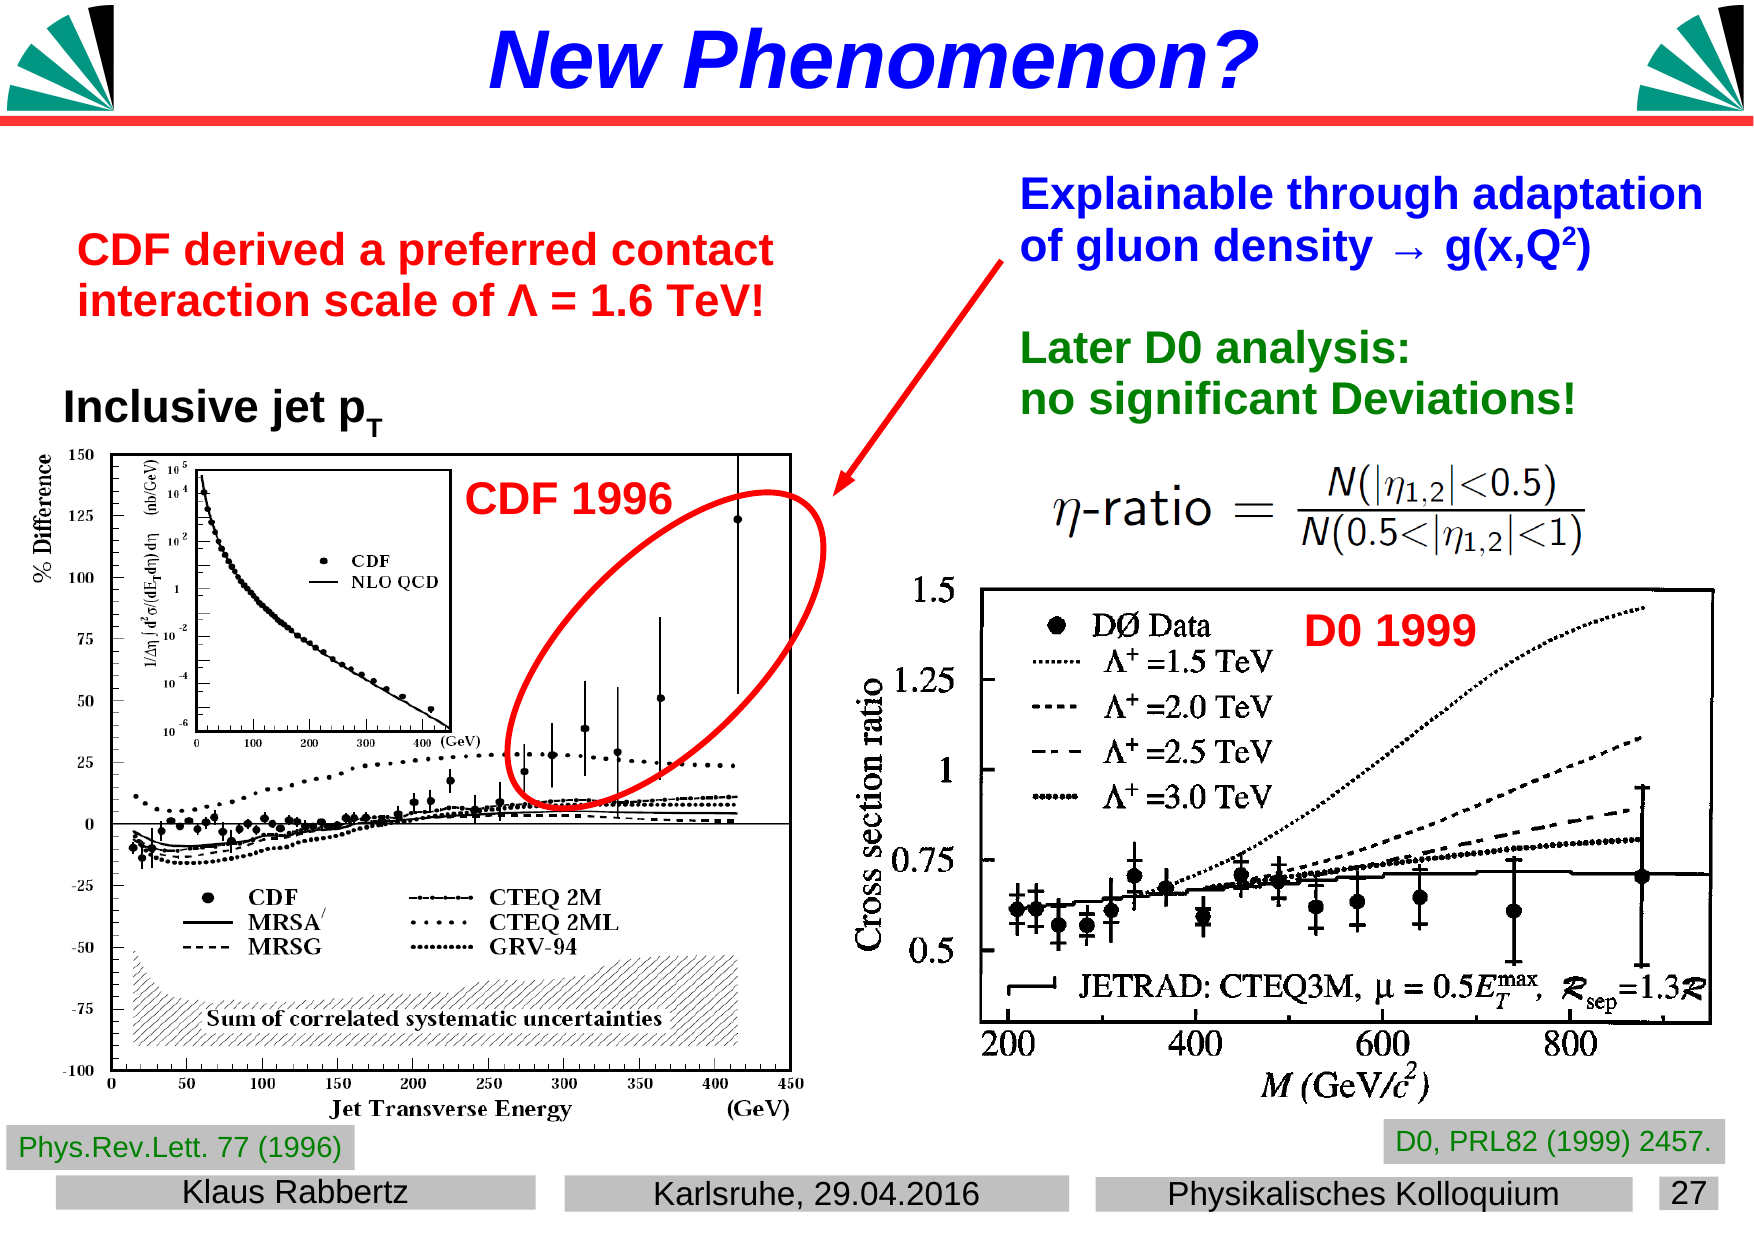

# New Phenomenon?
Explainable through adaptation
of gluon density → g(x,Q2)
Later D0 analysis:
no significant Deviations!
CDF derived a preferred contact
interaction scale of Λ = 1.6 TeV!
Inclusive jet pT
CDF 1996
D0 1999
D0, PRL82 (1999) 2457.
Phys.Rev.Lett. 77 (1996)